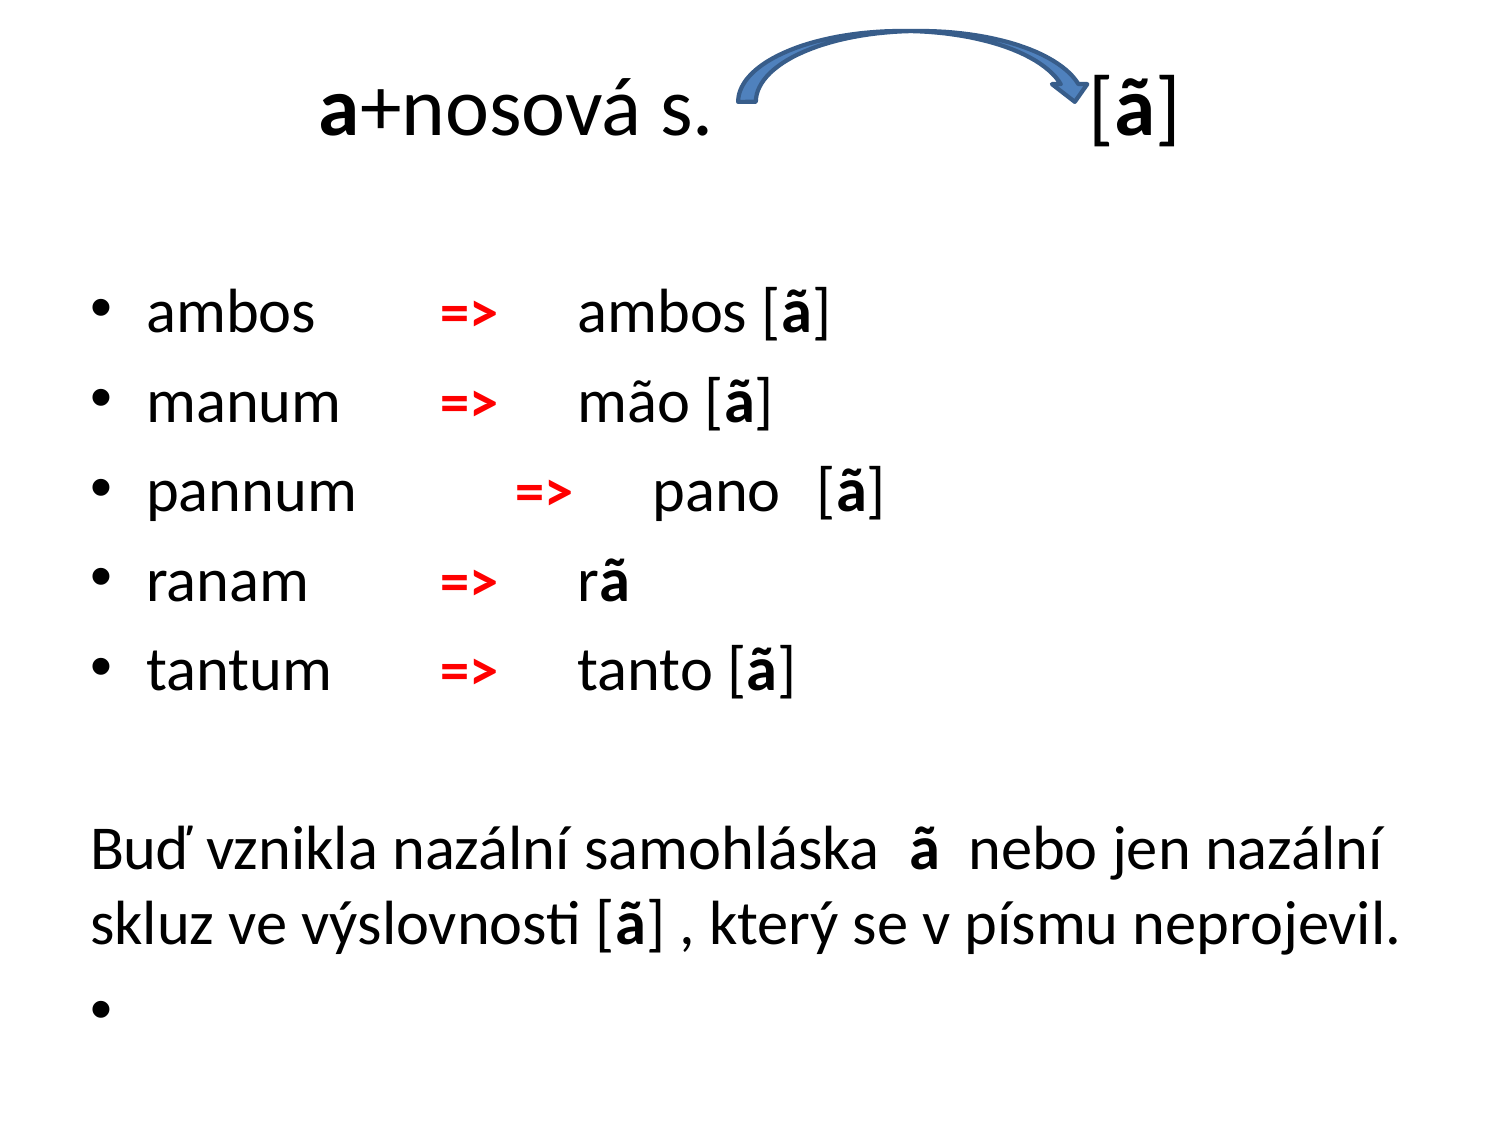

# a+nosová s. [ã]
ambos		 => 	ambos [ã]
manum		 => 	mão [ã]
pannum		 => 	pano	 [ã]
ranam		 => 	rã
tantum		 => 	tanto [ã]
Buď vznikla nazální samohláska ã nebo jen nazální skluz ve výslovnosti [ã] , který se v písmu neprojevil.